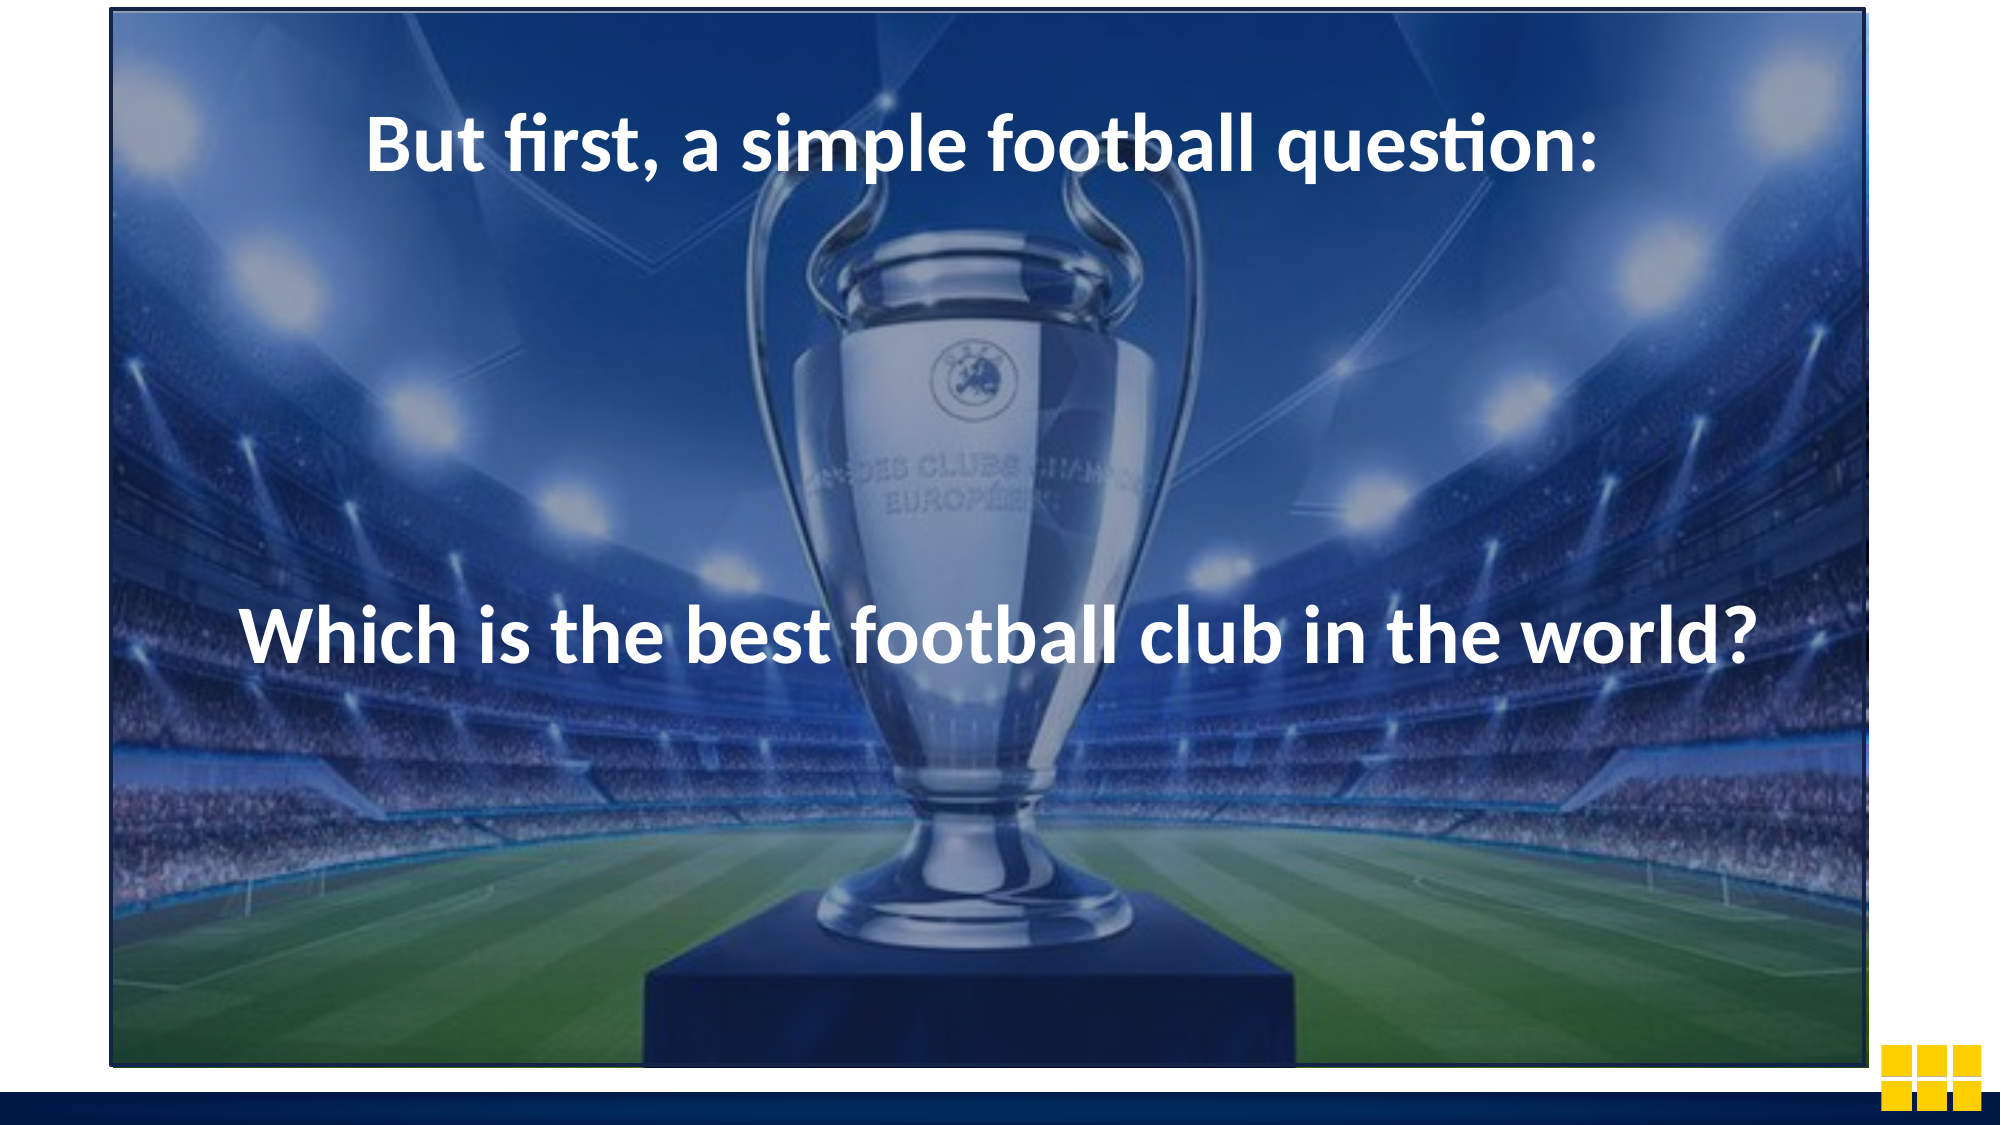

But first, a simple football question:
Which is the best football club in the world?